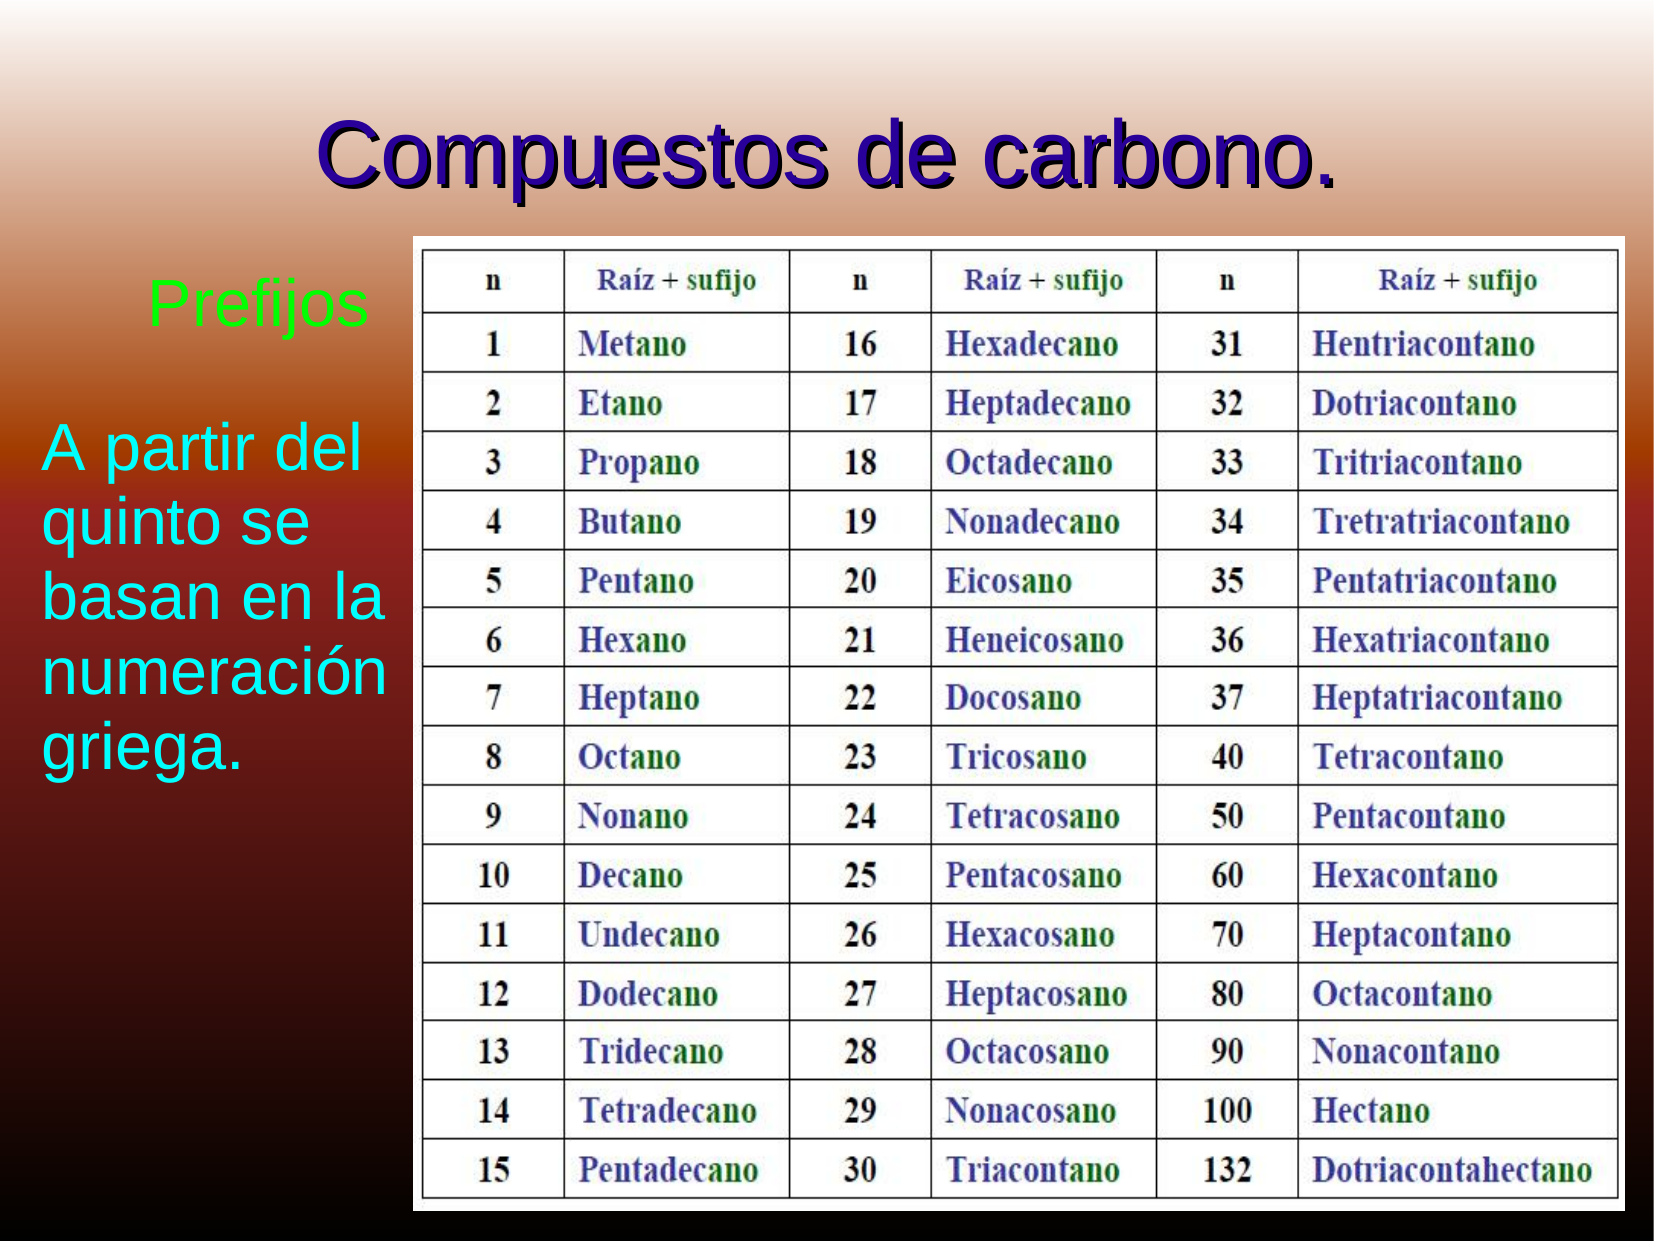

Compuestos de carbono.
# Prefijos
A partir del quinto se basan en la numeración griega.